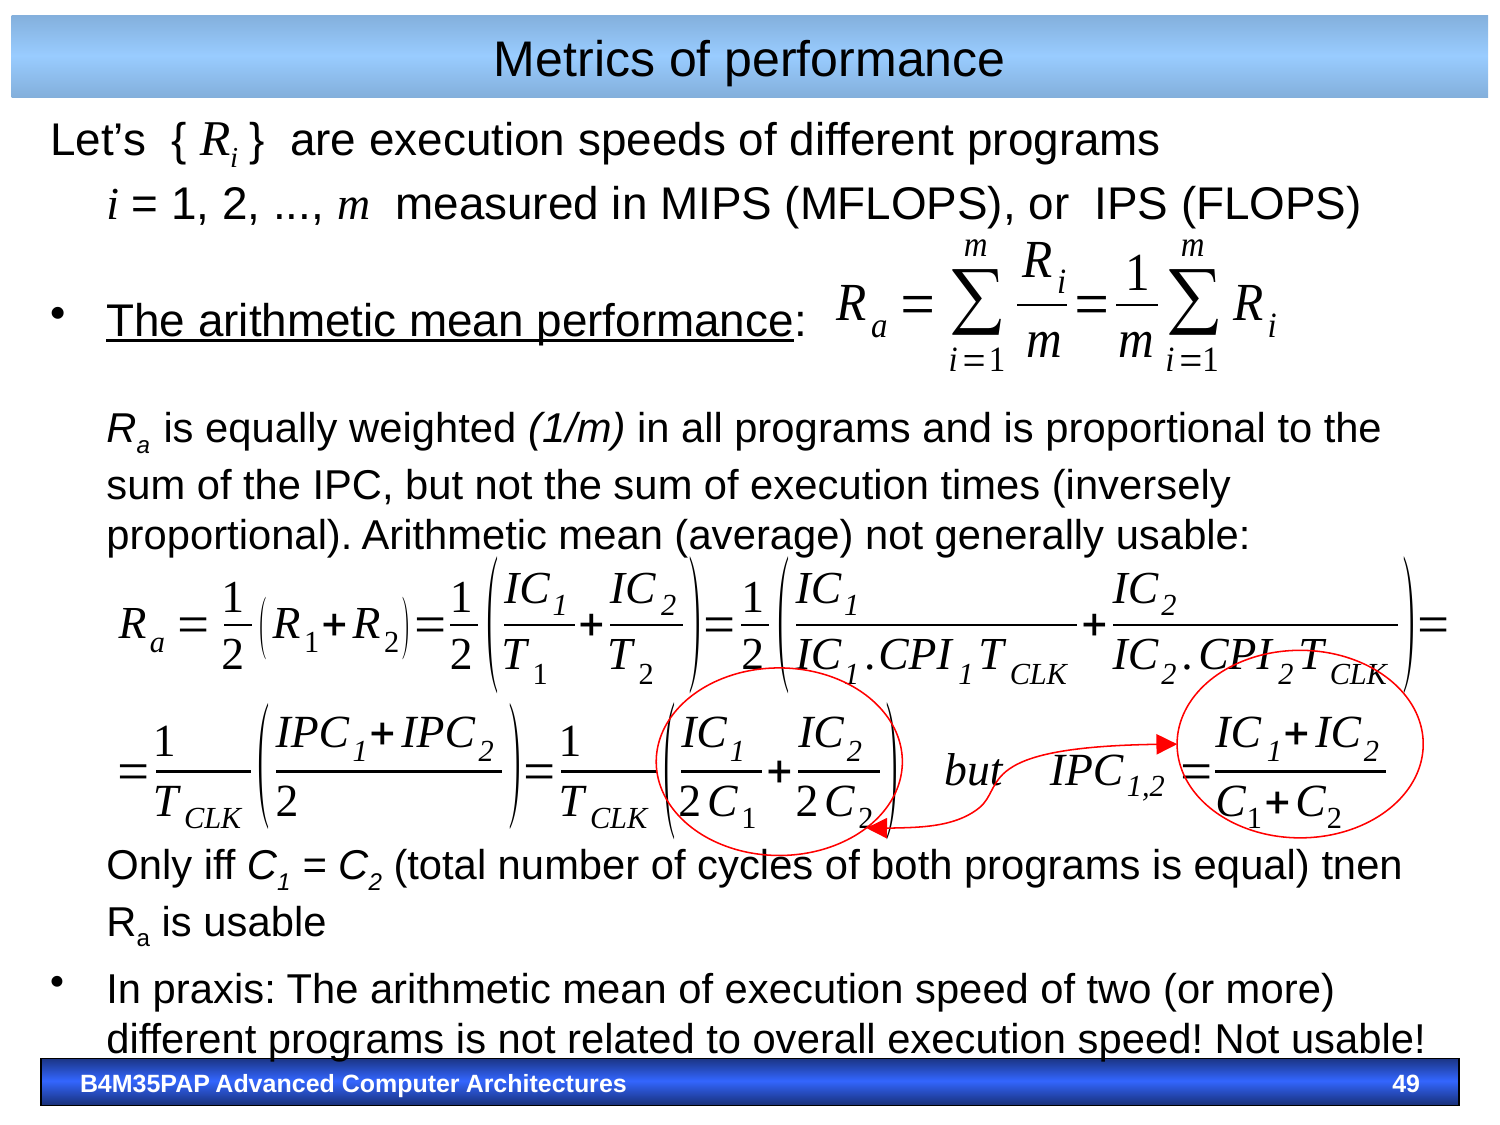

# Metrics of performance
Let’s { Ri } are execution speeds of different programs
i = 1, 2, ..., m measured in MIPS (MFLOPS), or IPS (FLOPS)
The arithmetic mean performance:
Ra is equally weighted (1/m) in all programs and is proportional to the sum of the IPC, but not the sum of execution times (inversely proportional). Arithmetic mean (average) not generally usable:
Only iff C1 = C2 (total number of cycles of both programs is equal) tnen Ra is usable
In praxis: The arithmetic mean of execution speed of two (or more) different programs is not related to overall execution speed! Not usable!